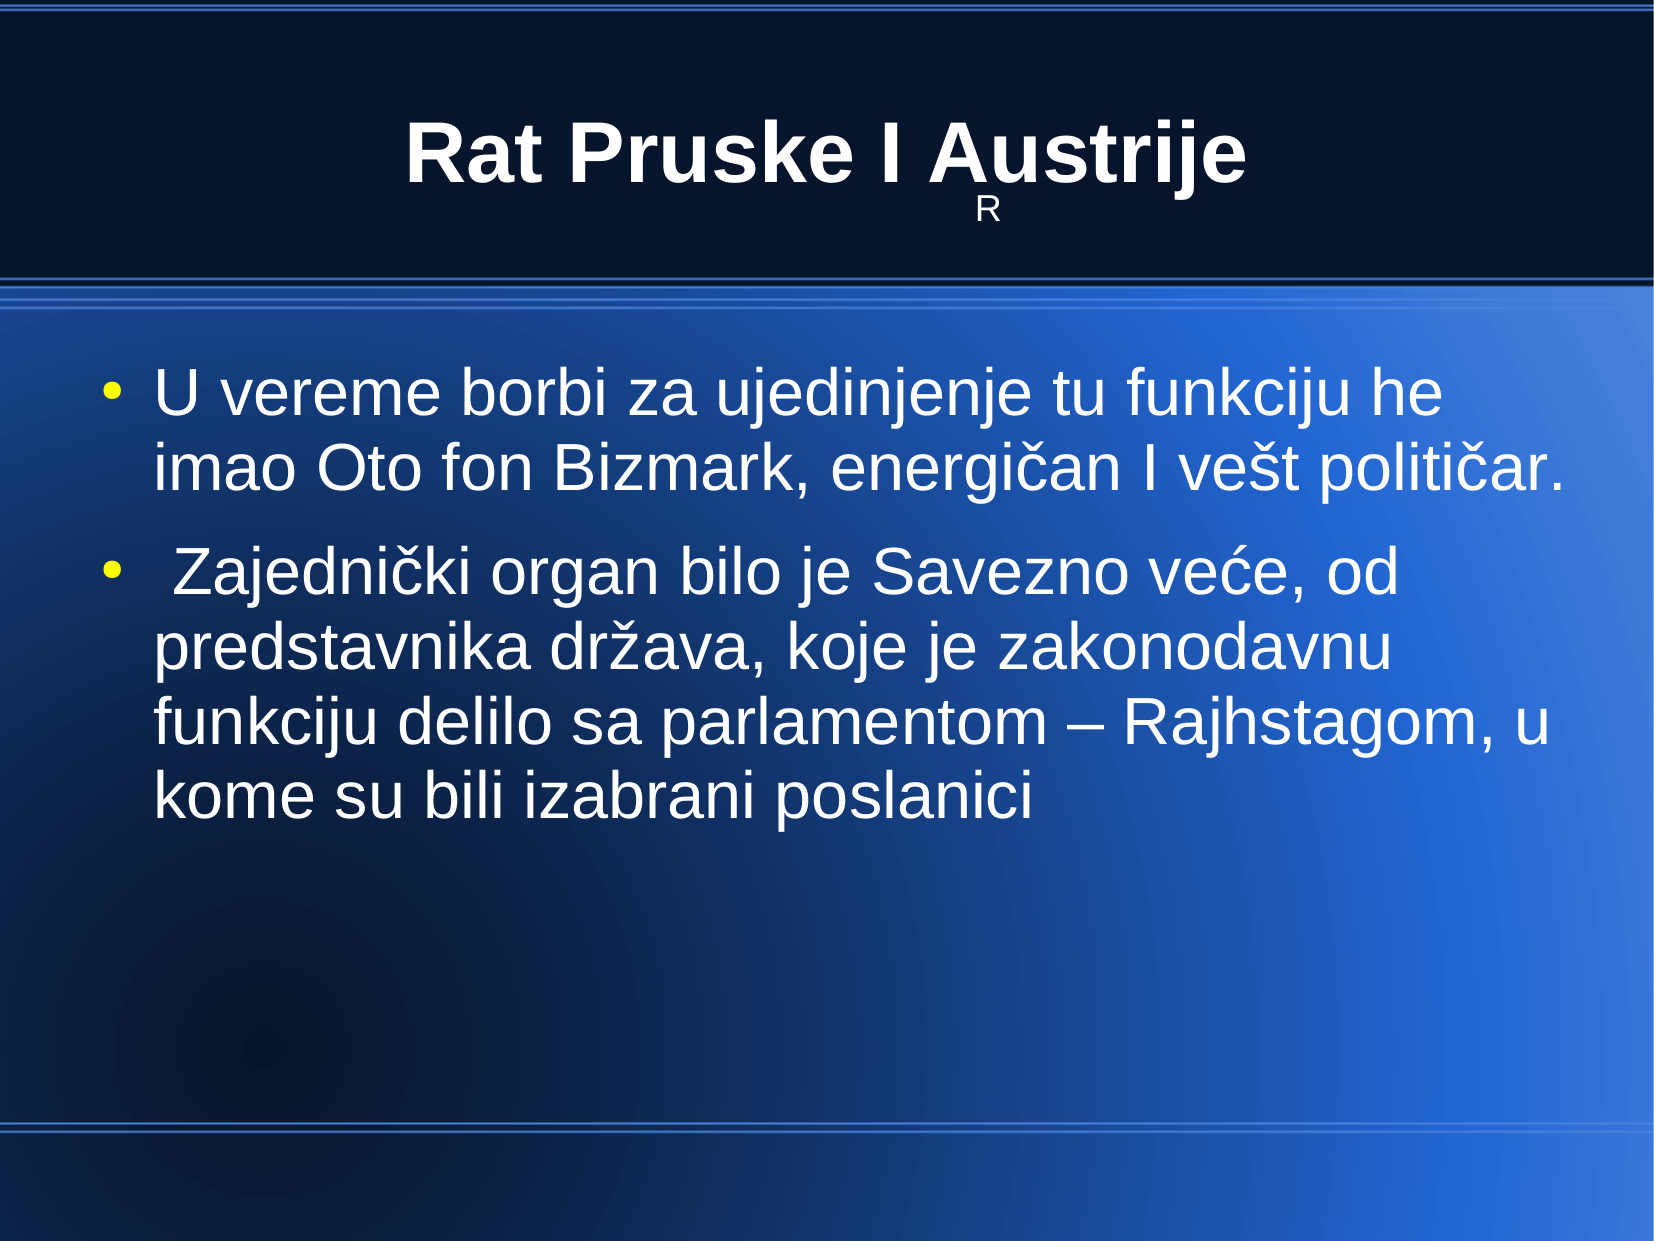

# Rat Pruske I Austrije
R
U vereme borbi za ujedinjenje tu funkciju he imao Oto fon Bizmark, energičan I vešt političar.
 Zajednički organ bilo je Savezno veće, od predstavnika država, koje je zakonodavnu funkciju delilo sa parlamentom – Rajhstagom, u kome su bili izabrani poslanici